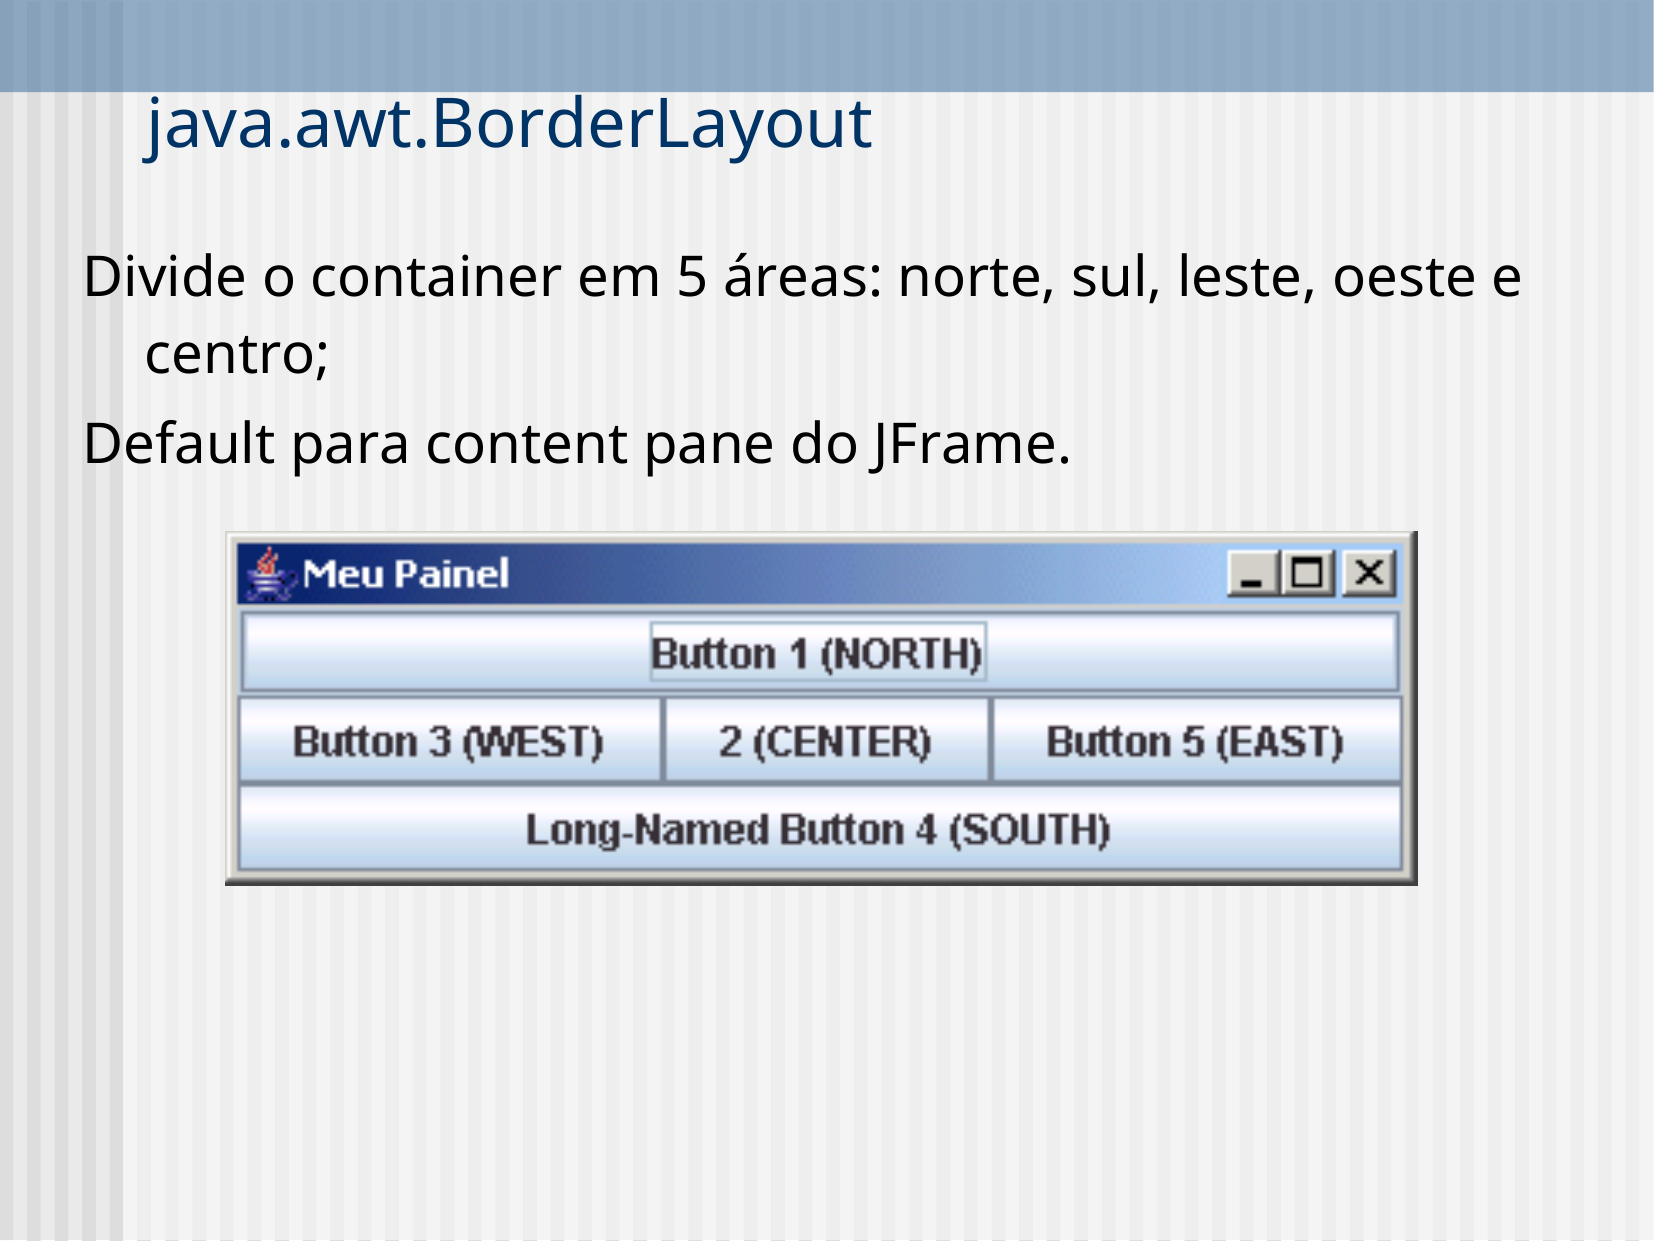

# java.awt.BorderLayout
Divide o container em 5 áreas: norte, sul, leste, oeste e centro;
Default para content pane do JFrame.